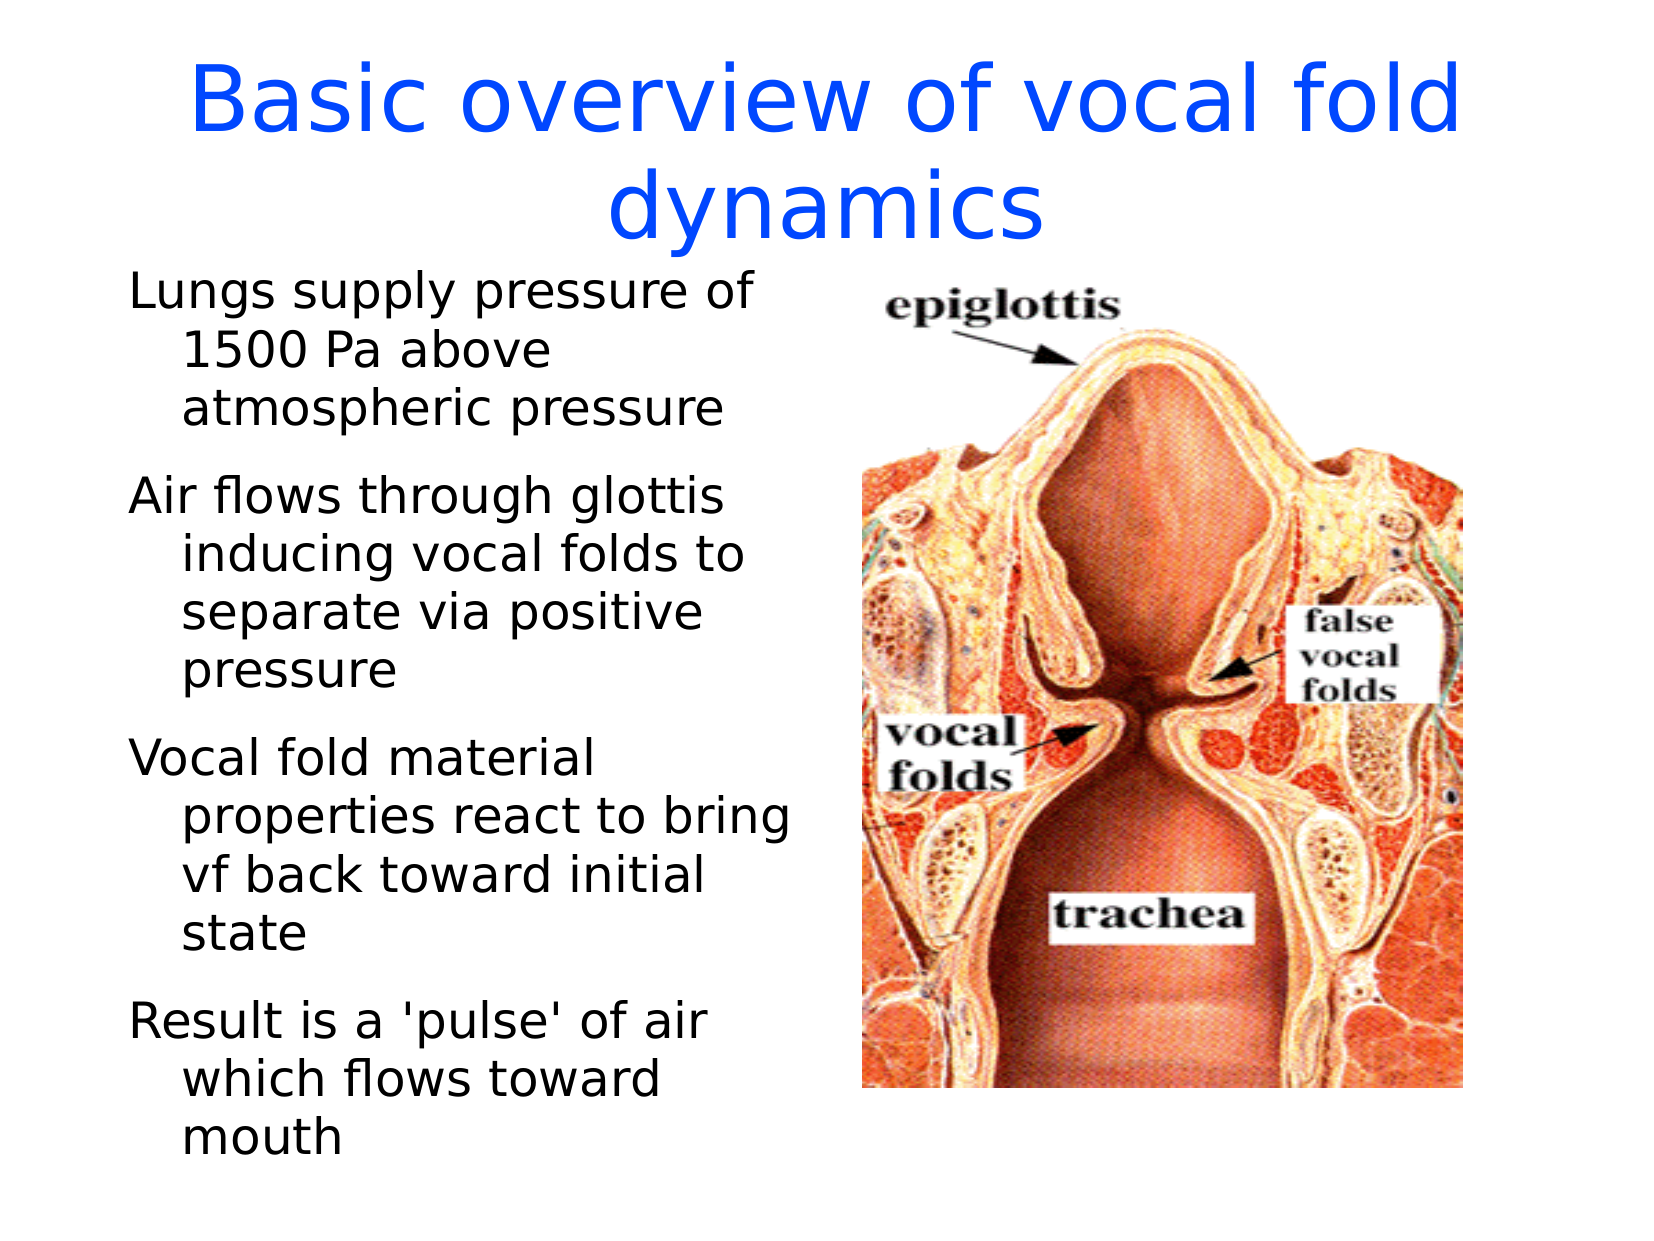

# Basic overview of vocal fold dynamics
Lungs supply pressure of 1500 Pa above atmospheric pressure
Air flows through glottis inducing vocal folds to separate via positive pressure
Vocal fold material properties react to bring vf back toward initial state
Result is a 'pulse' of air which flows toward mouth